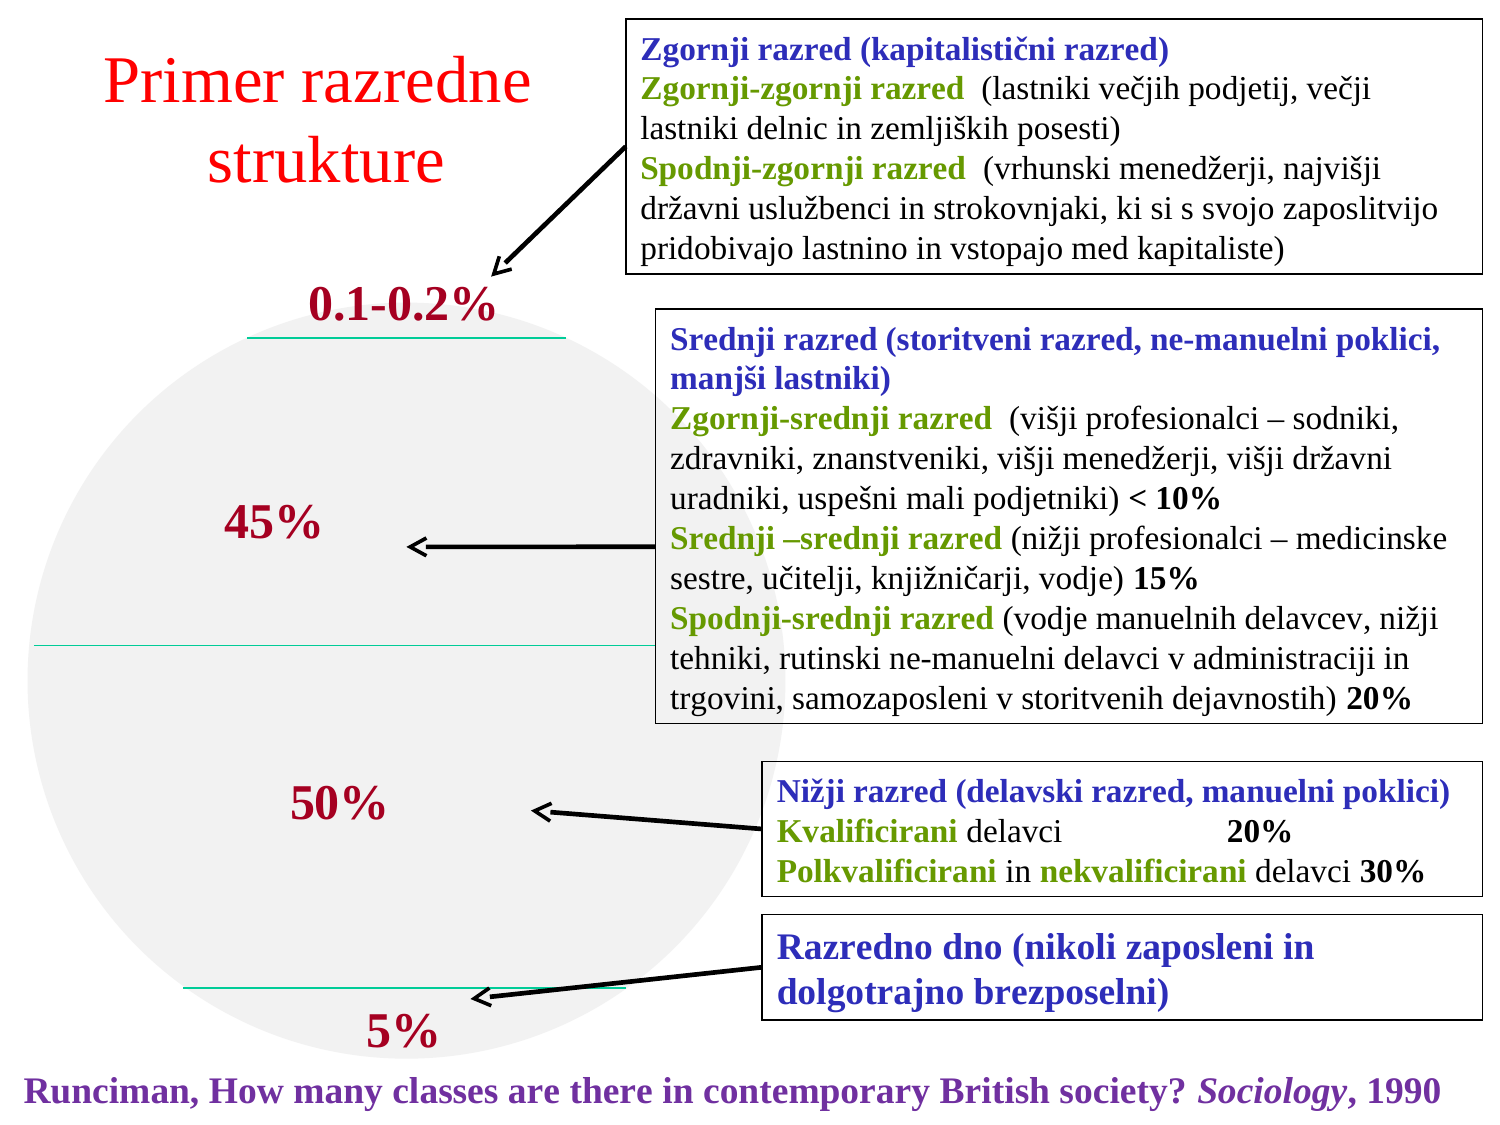

Zgornji razred (kapitalistični razred)
Zgornji-zgornji razred (lastniki večjih podjetij, večji lastniki delnic in zemljiških posesti)
Spodnji-zgornji razred (vrhunski menedžerji, najvišji državni uslužbenci in strokovnjaki, ki si s svojo zaposlitvijo pridobivajo lastnino in vstopajo med kapitaliste)
Primer razredne
strukture
0.1-0.2%
Srednji razred (storitveni razred, ne-manuelni poklici, manjši lastniki)
Zgornji-srednji razred (višji profesionalci – sodniki, zdravniki, znanstveniki, višji menedžerji, višji državni uradniki, uspešni mali podjetniki) < 10%
Srednji –srednji razred (nižji profesionalci – medicinske sestre, učitelji, knjižničarji, vodje) 15%
Spodnji-srednji razred (vodje manuelnih delavcev, nižji tehniki, rutinski ne-manuelni delavci v administraciji in trgovini, samozaposleni v storitvenih dejavnostih) 20%
45%
50%
Nižji razred (delavski razred, manuelni poklici)
Kvalificirani delavci 	20%
Polkvalificirani in nekvalificirani delavci 30%
Razredno dno (nikoli zaposleni in dolgotrajno brezposelni)
5%
Runciman, How many classes are there in contemporary British society? Sociology, 1990